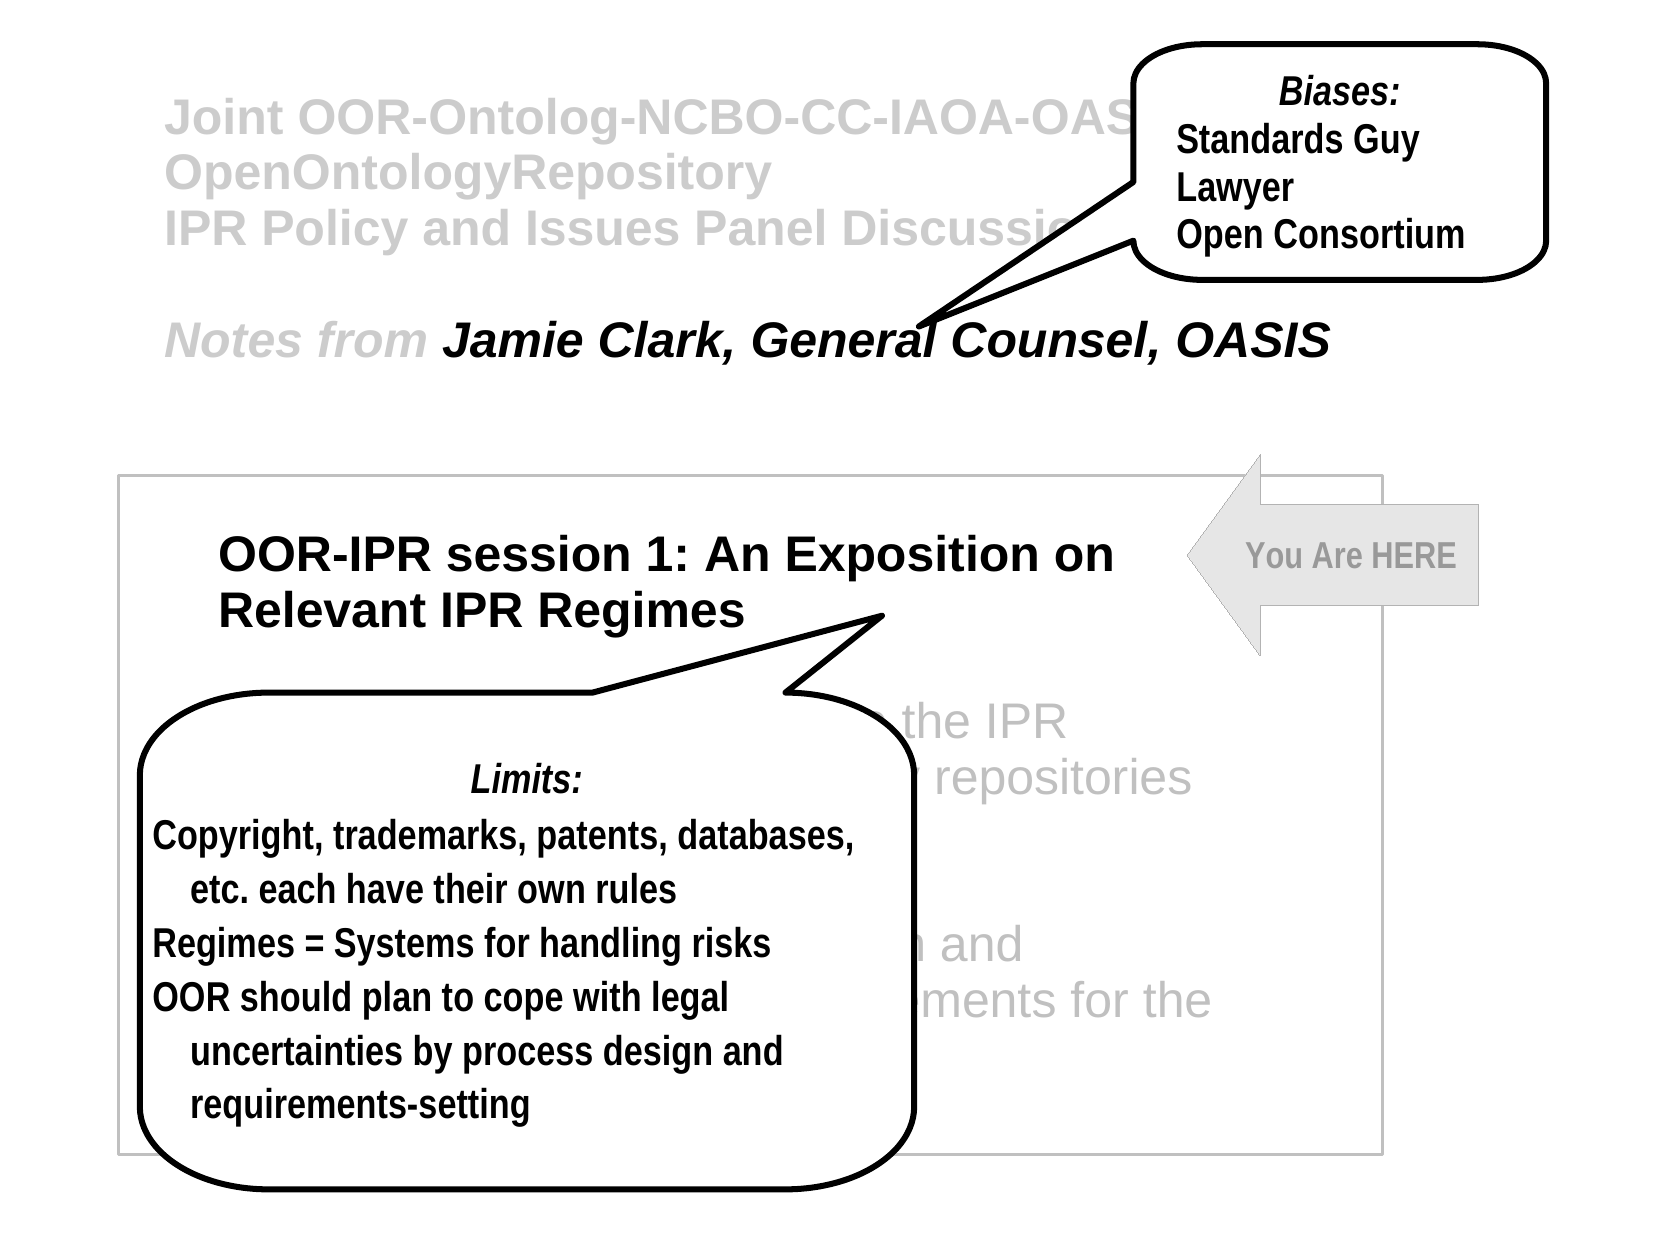

Biases:
Standards Guy
Lawyer
Open Consortium
Joint OOR-Ontolog-NCBO-CC-IAOA-OASIS
OpenOntologyRepository
IPR Policy and Issues Panel Discussions
Notes from Jamie Clark, General Counsel, OASIS
You Are HERE
OOR-IPR session 1: An Exposition on Relevant IPR Regimes
OOR-IPR session 2: What are the IPR issues relating to open ontology repositories (and ontologies in general)?
OOR-IPR session 3: Discussion and consensus on licensing arrangements for the OOR Initiative
Limits:
Copyright, trademarks, patents, databases,
 etc. each have their own rules
Regimes = Systems for handling risks
OOR should plan to cope with legal
 uncertainties by process design and
 requirements-setting